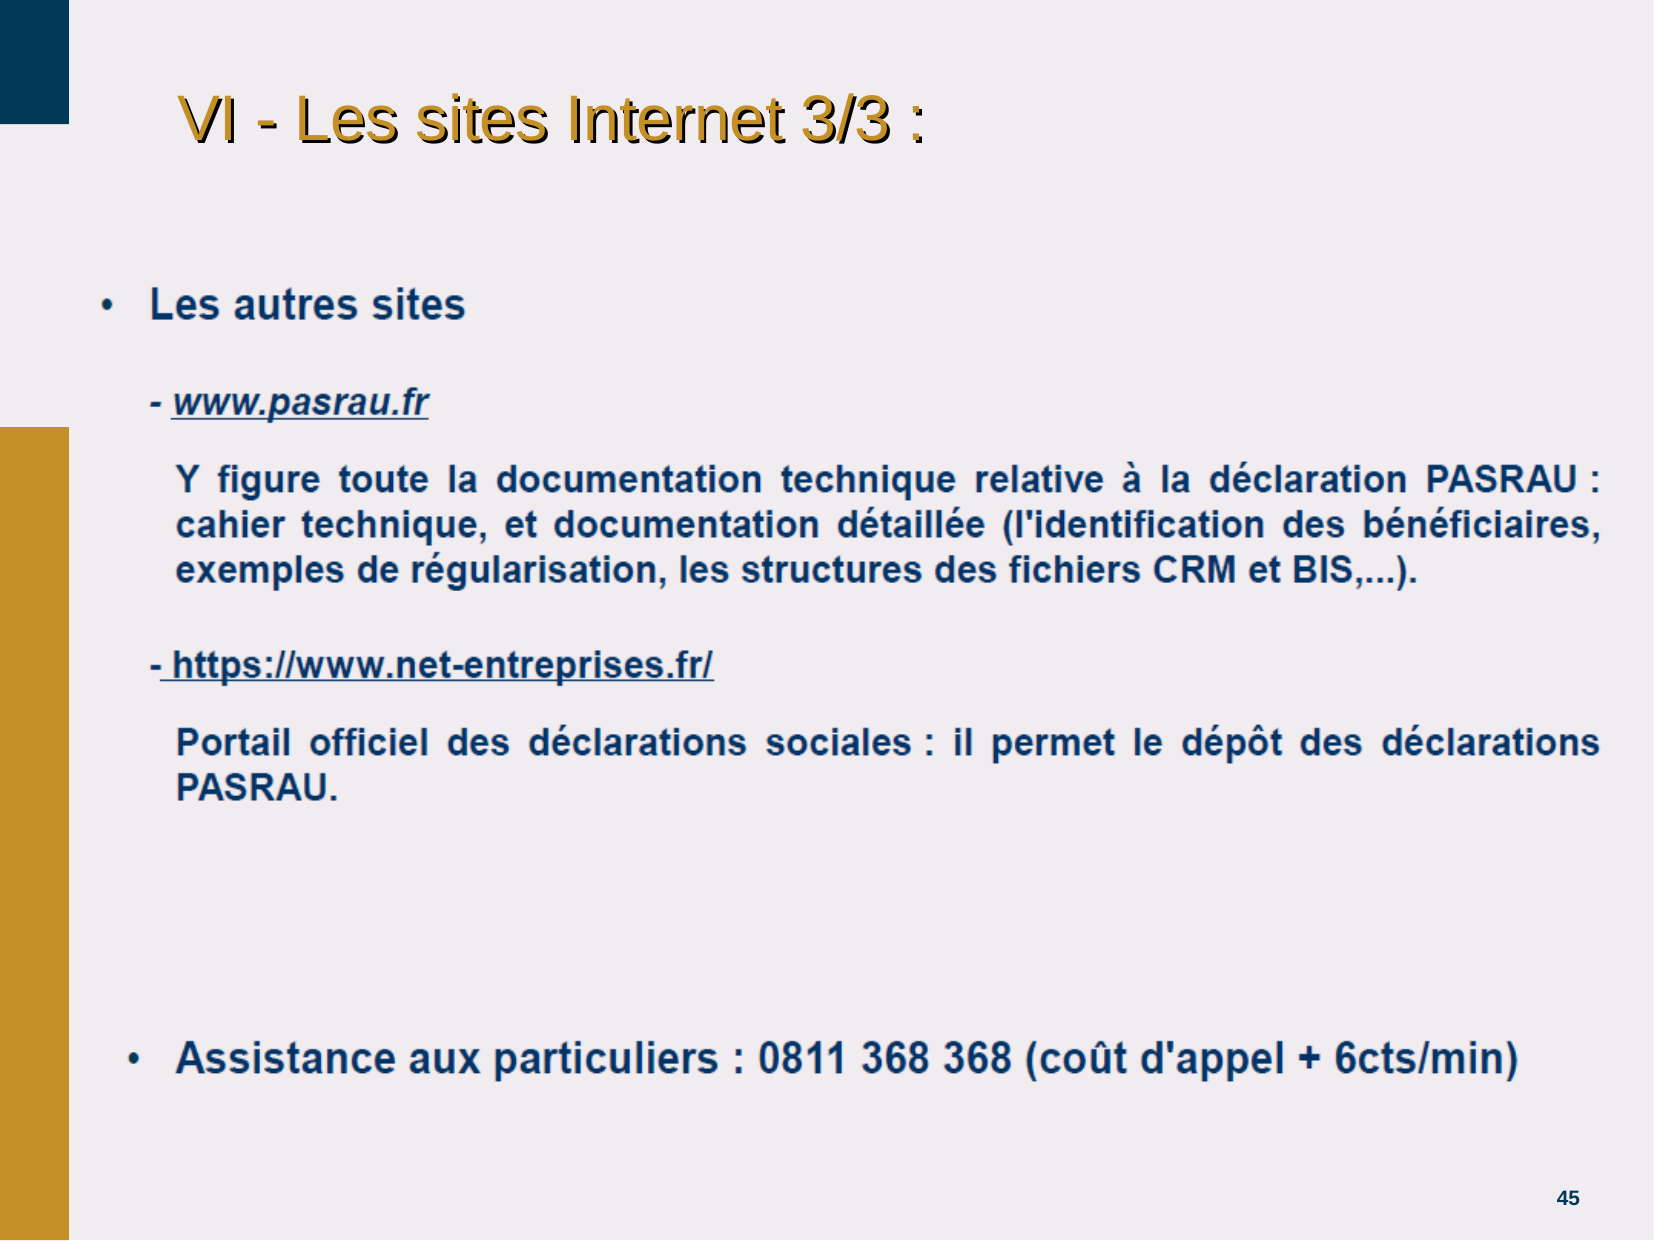

# VI - Les sites Internet 3/3 :